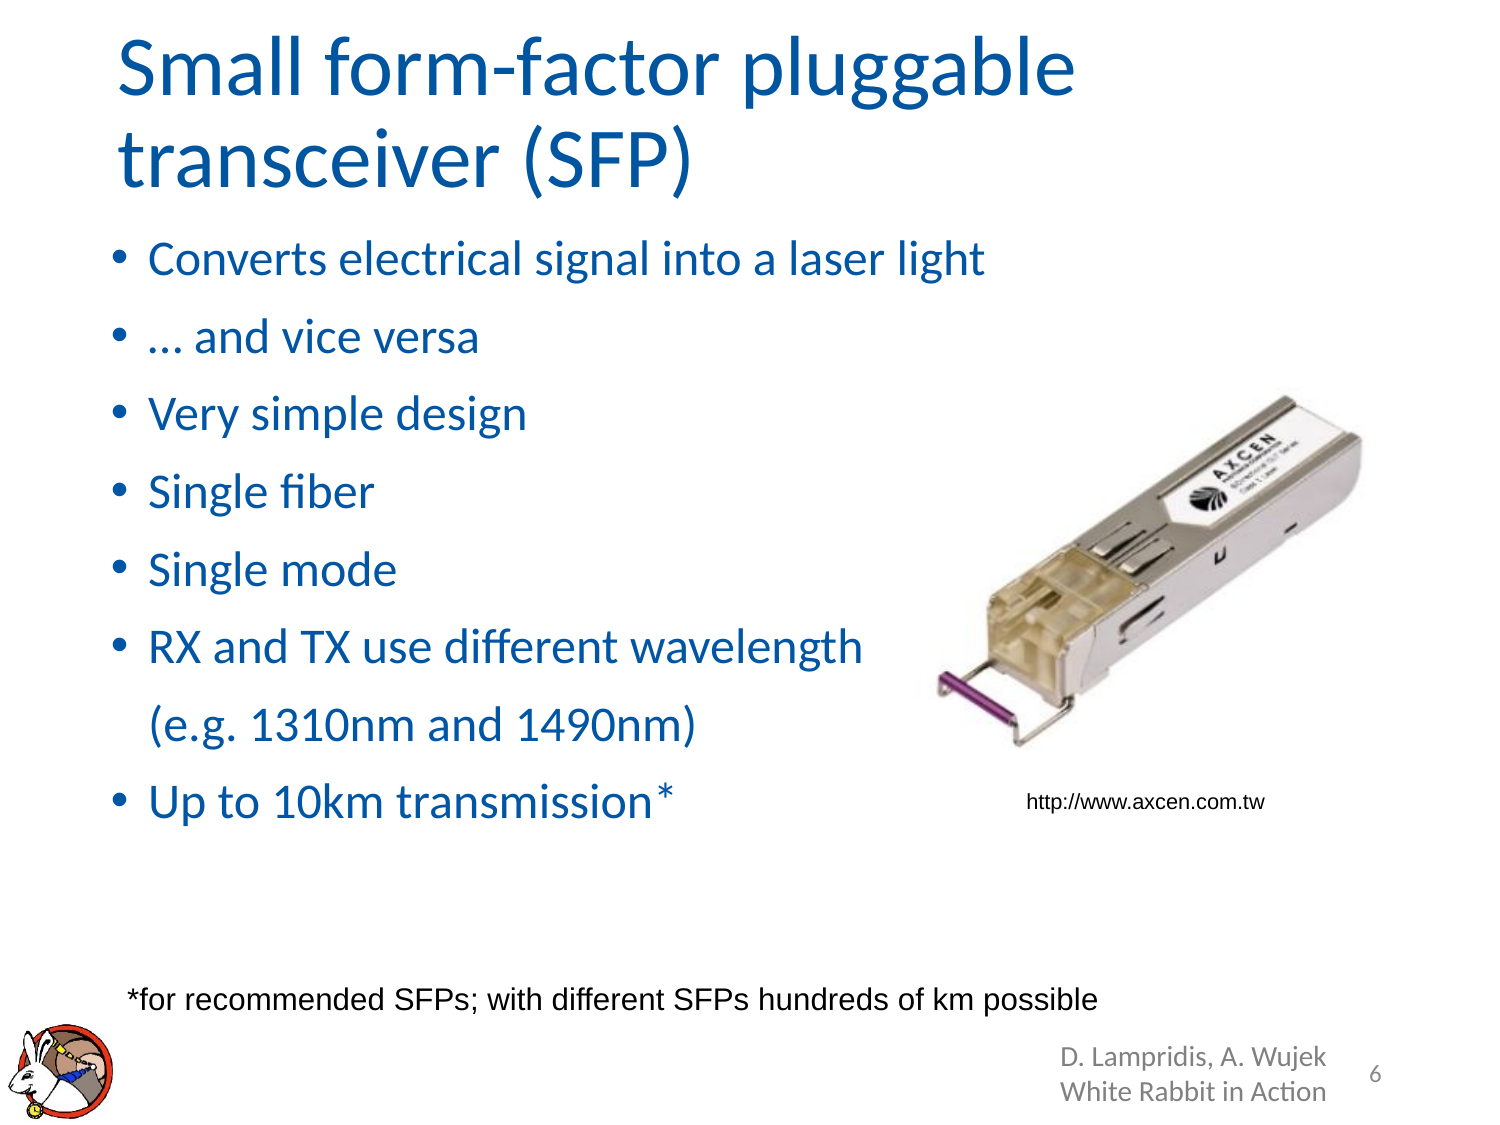

Small form-factor pluggable transceiver (SFP)
Converts electrical signal into a laser light
… and vice versa
Very simple design
Single fiber
Single mode
RX and TX use different wavelength
(e.g. 1310nm and 1490nm)
Up to 10km transmission*
http://www.axcen.com.tw
*for recommended SFPs; with different SFPs hundreds of km possible